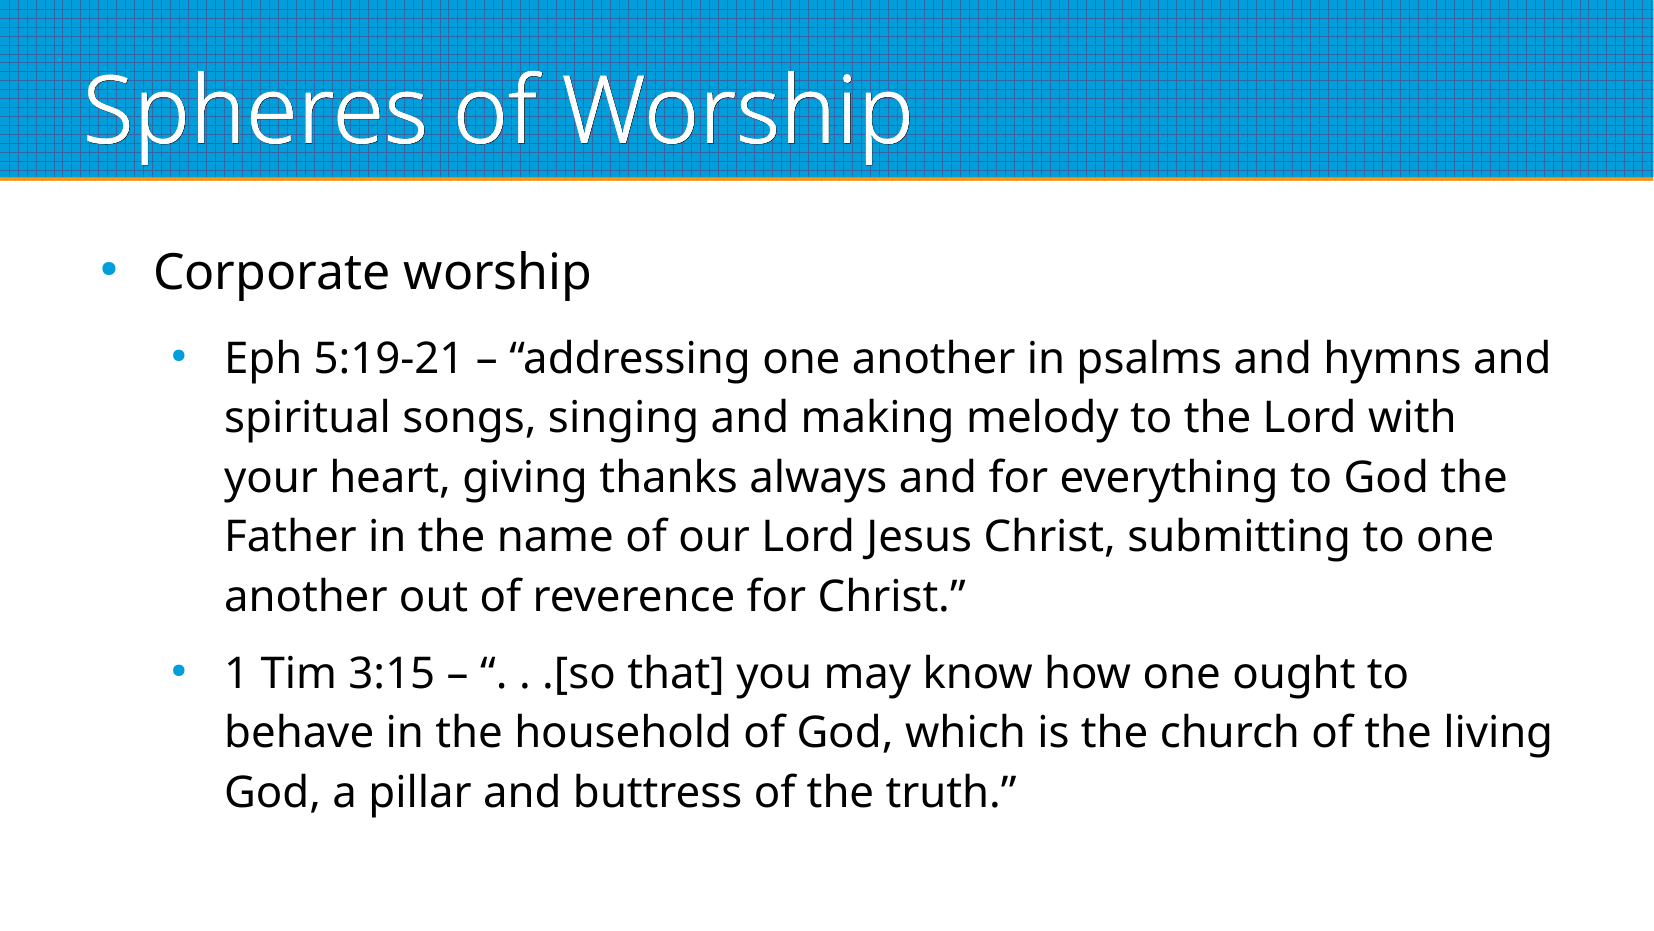

# Spheres of Worship
Corporate worship
Eph 5:19-21 – “addressing one another in psalms and hymns and spiritual songs, singing and making melody to the Lord with your heart, giving thanks always and for everything to God the Father in the name of our Lord Jesus Christ, submitting to one another out of reverence for Christ.”
1 Tim 3:15 – “. . .[so that] you may know how one ought to behave in the household of God, which is the church of the living God, a pillar and buttress of the truth.”